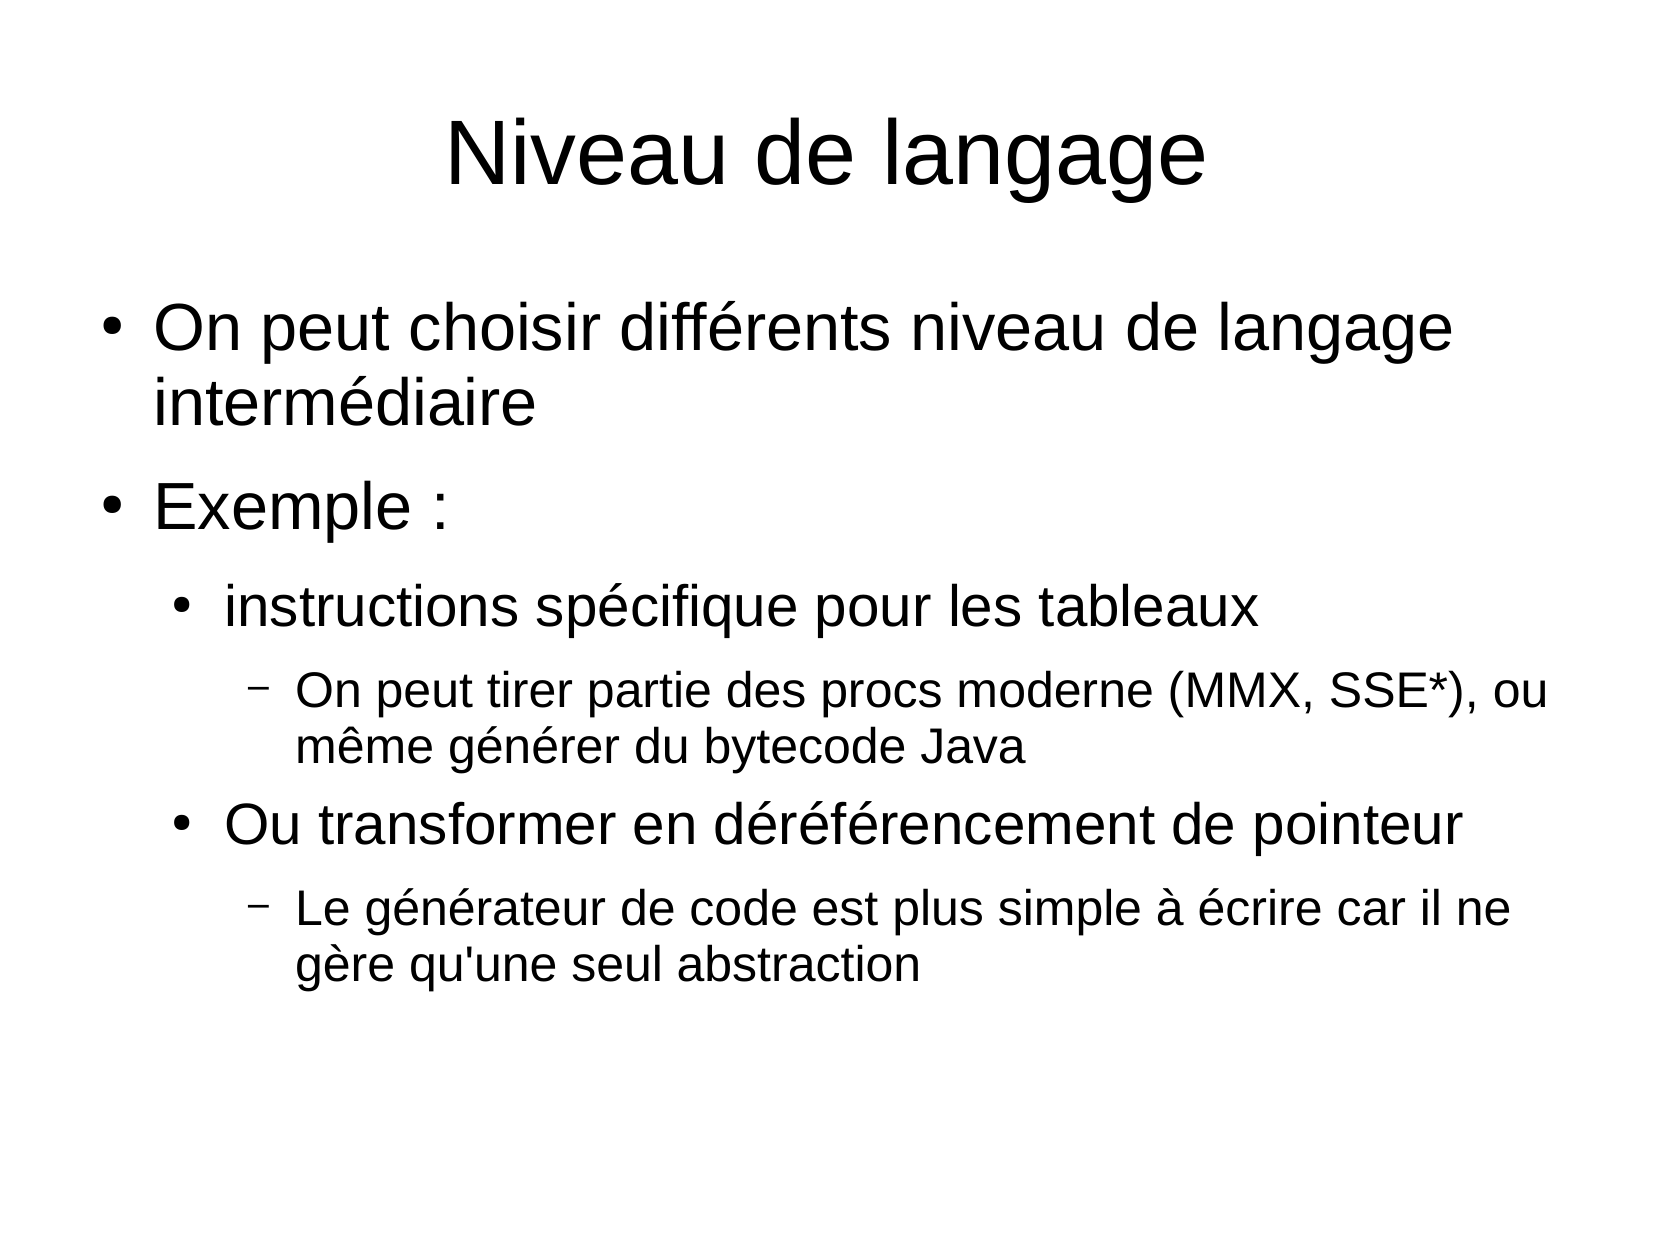

# Niveau de langage
On peut choisir différents niveau de langage intermédiaire
Exemple :
instructions spécifique pour les tableaux
On peut tirer partie des procs moderne (MMX, SSE*), ou même générer du bytecode Java
Ou transformer en déréférencement de pointeur
Le générateur de code est plus simple à écrire car il ne gère qu'une seul abstraction